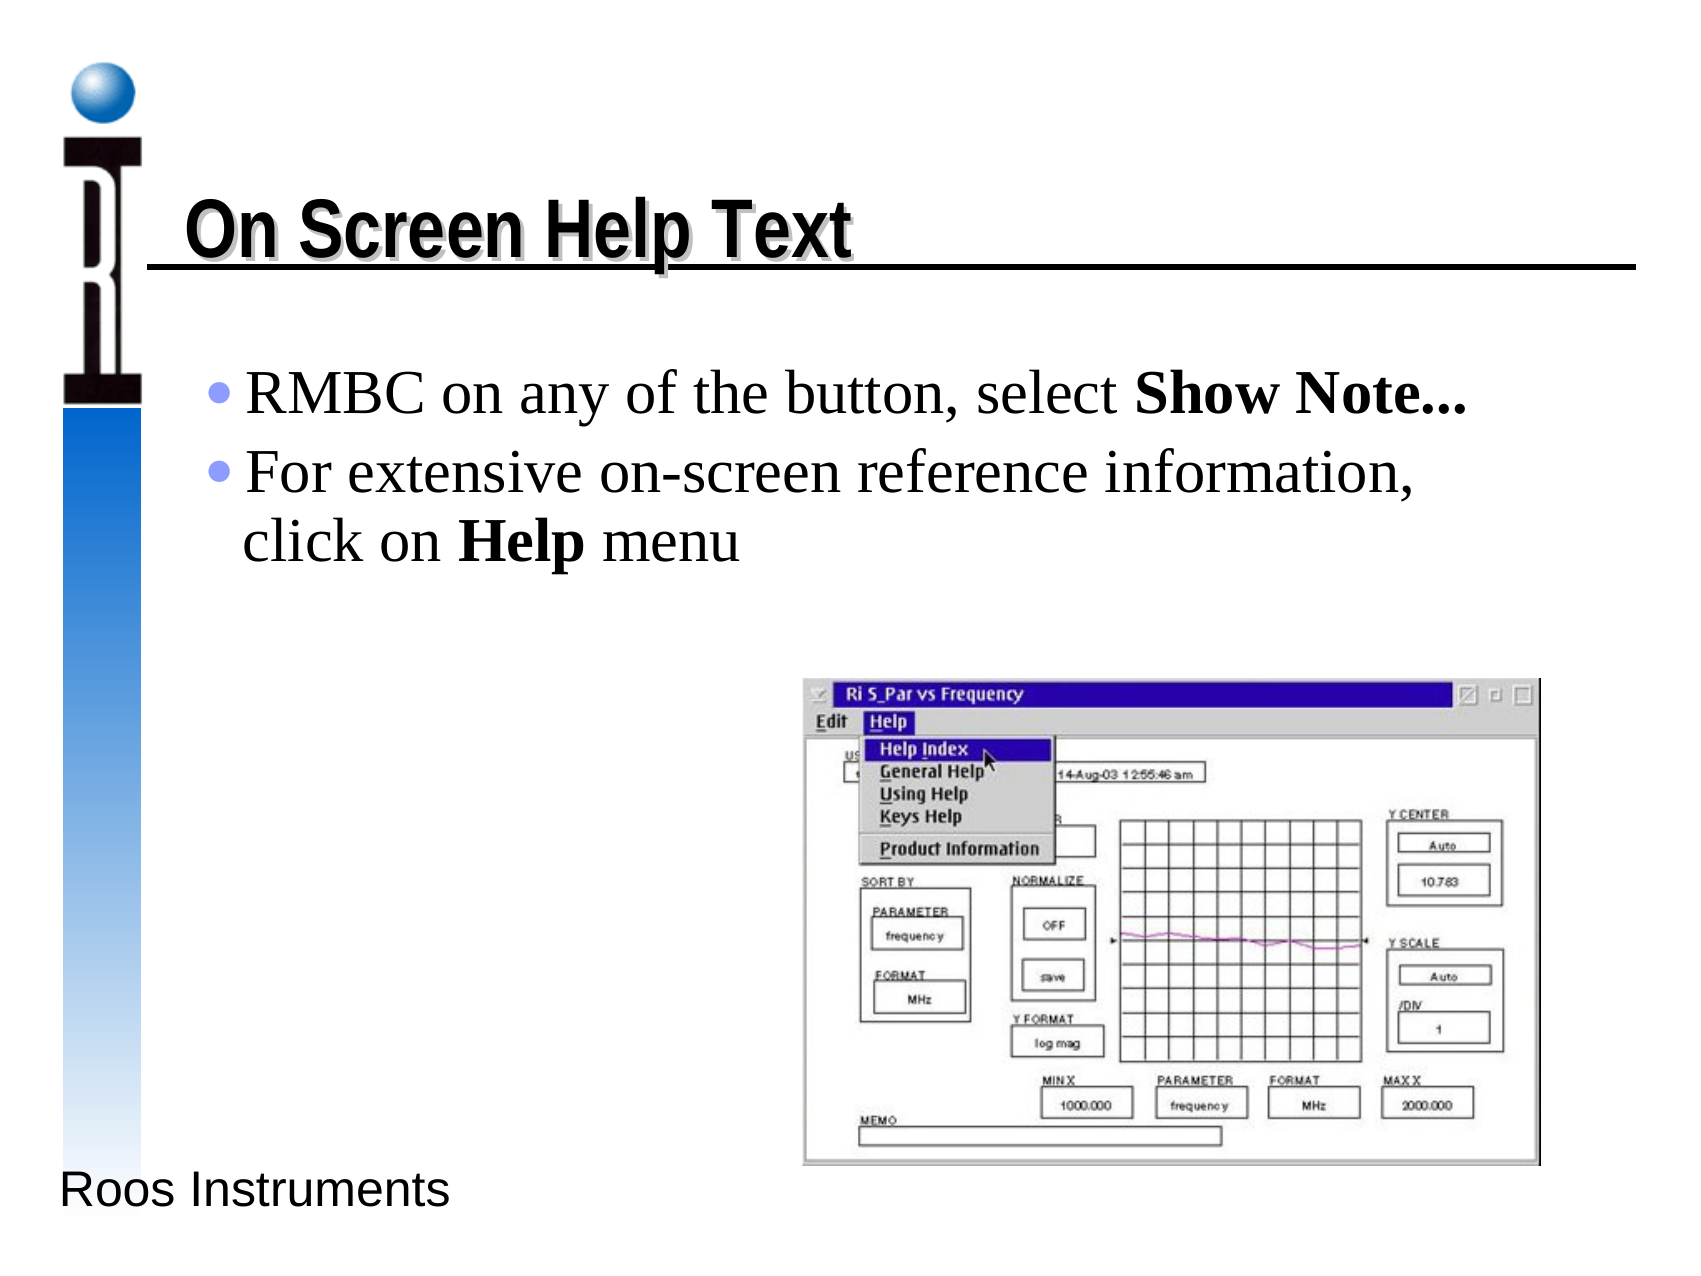

On Screen Help Text
RMBC on any of the button, select Show Note...
For extensive on-screen reference information, click on Help menu